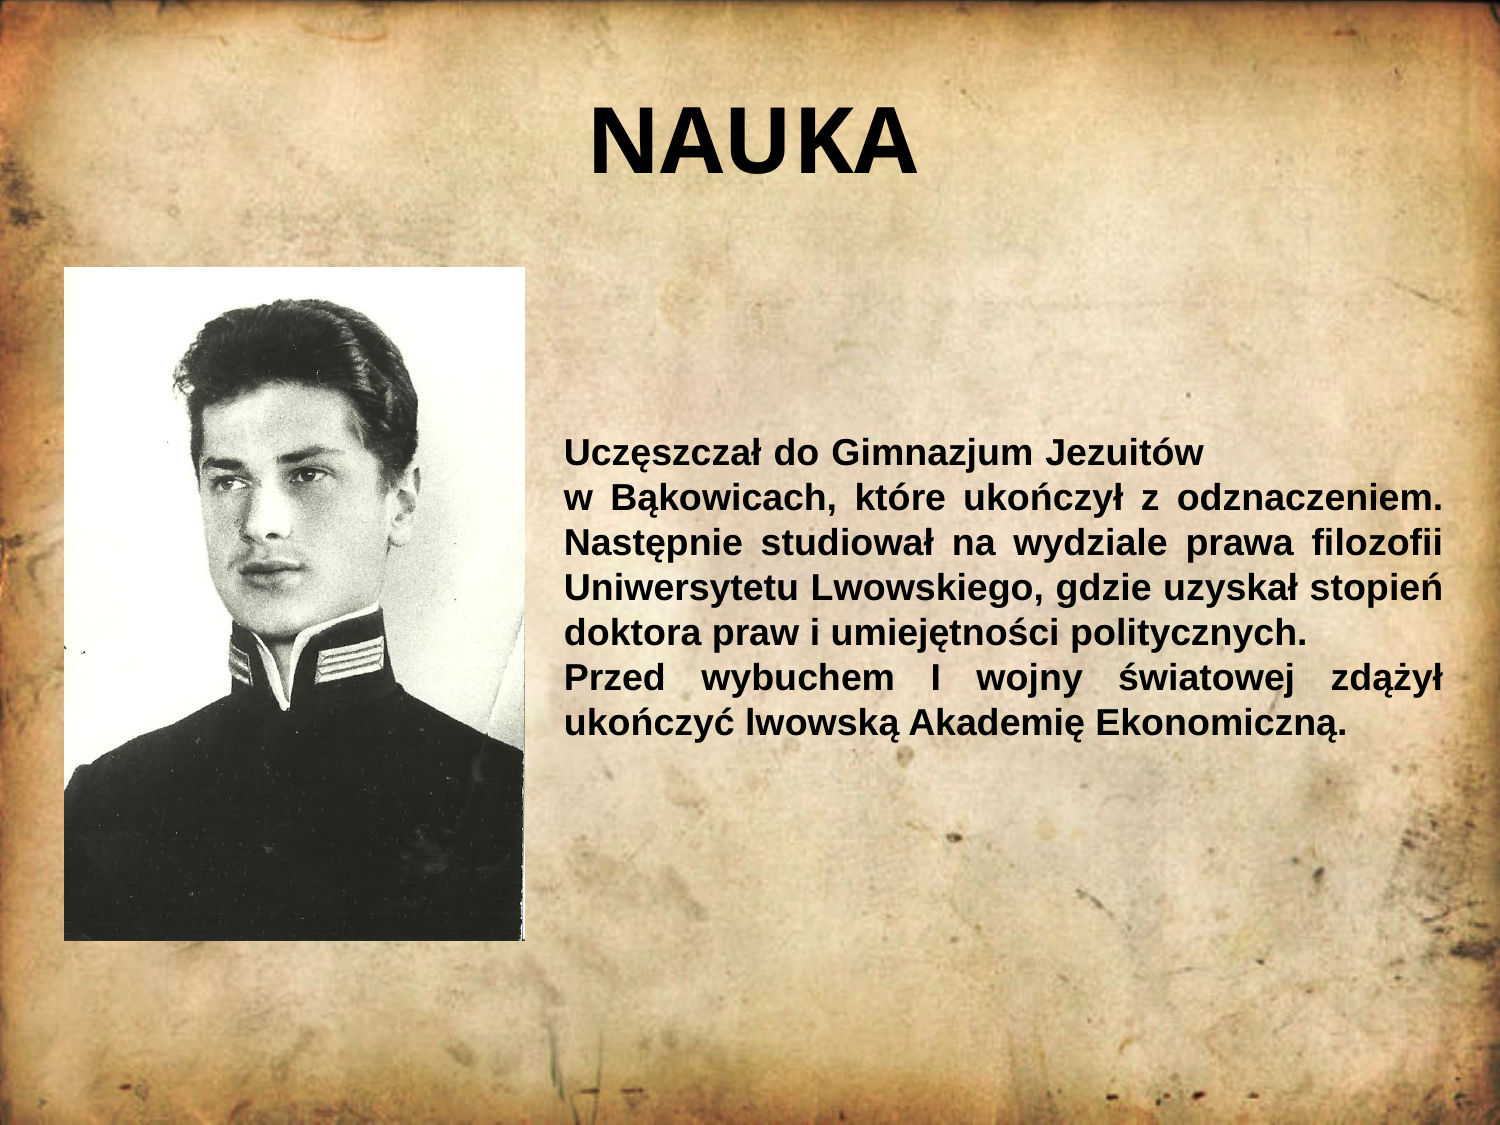

# NAUKA
Uczęszczał do Gimnazjum Jezuitów w Bąkowicach, które ukończył z odznaczeniem. Następnie studiował na wydziale prawa filozofii Uniwersytetu Lwowskiego, gdzie uzyskał stopień doktora praw i umiejętności politycznych.
Przed wybuchem I wojny światowej zdążył ukończyć lwowską Akademię Ekonomiczną.